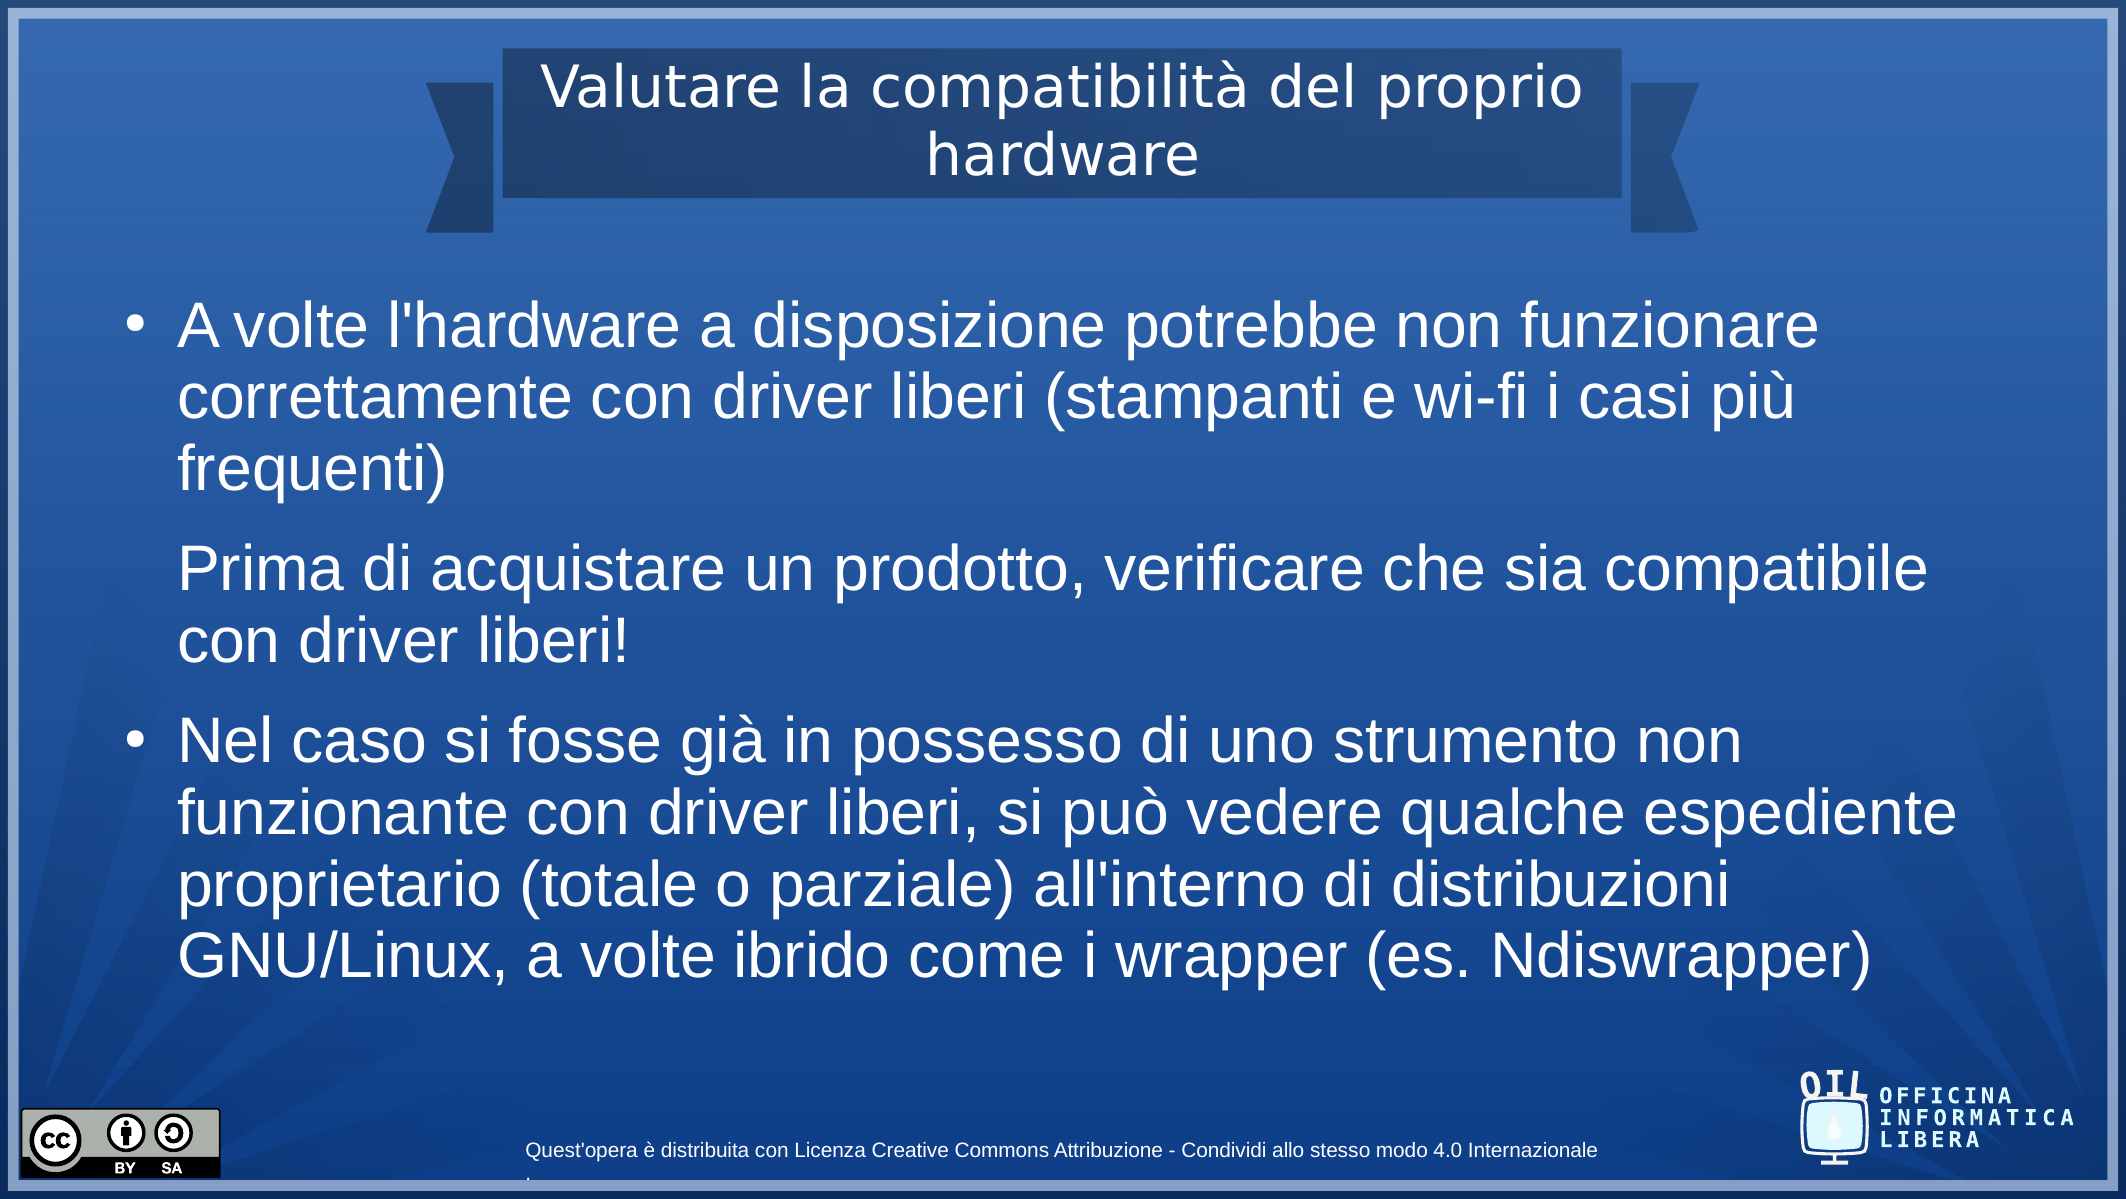

# Valutare la compatibilità del proprio hardware
A volte l'hardware a disposizione potrebbe non funzionare correttamente con driver liberi (stampanti e wi-fi i casi più frequenti)
Prima di acquistare un prodotto, verificare che sia compatibile con driver liberi!
Nel caso si fosse già in possesso di uno strumento non funzionante con driver liberi, si può vedere qualche espediente proprietario (totale o parziale) all'interno di distribuzioni GNU/Linux, a volte ibrido come i wrapper (es. Ndiswrapper)
Quest'opera è distribuita con Licenza Creative Commons Attribuzione - Condividi allo stesso modo 4.0 Internazionale.